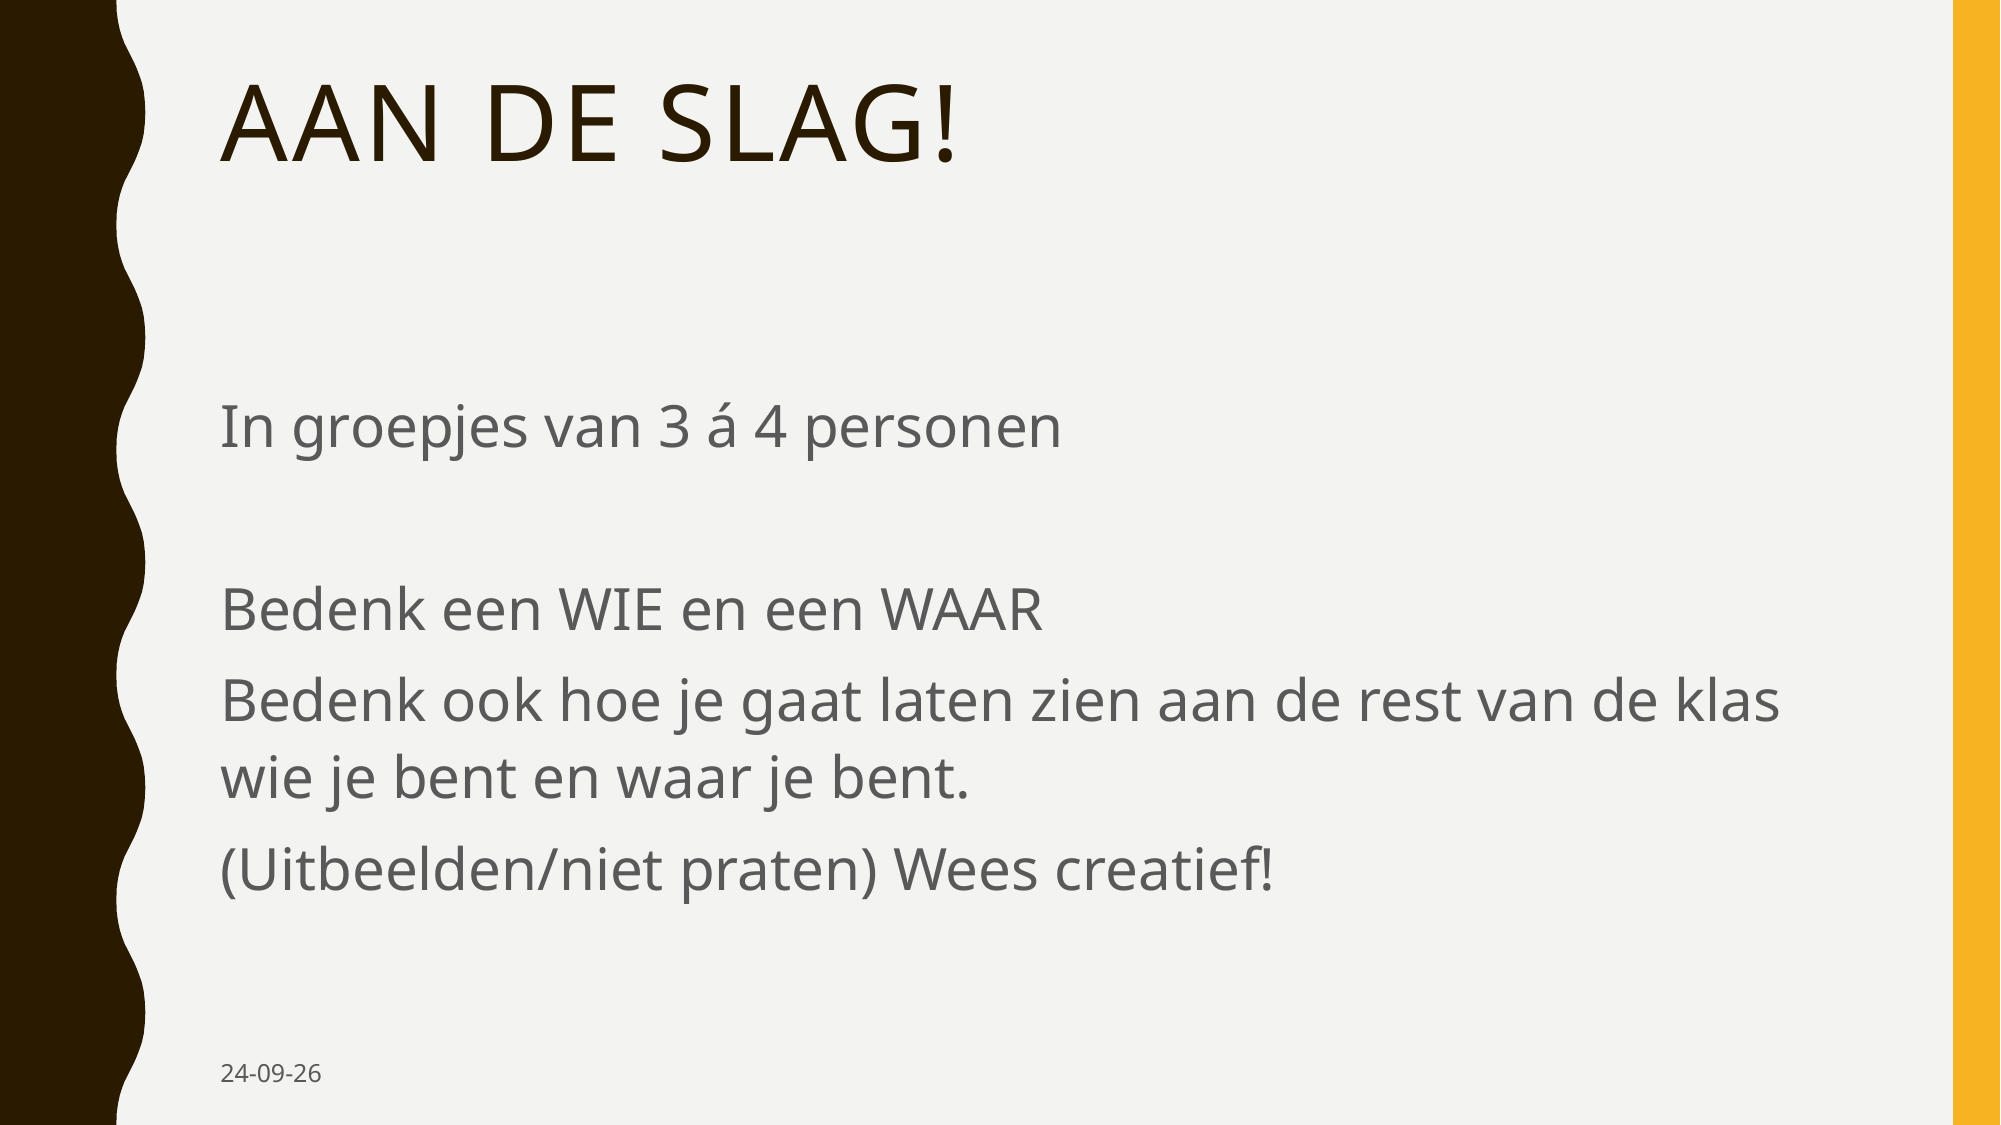

# Aan de slag!
In groepjes van 3 á 4 personen
Bedenk een WIE en een WAAR
Bedenk ook hoe je gaat laten zien aan de rest van de klas wie je bent en waar je bent.
(Uitbeelden/niet praten) Wees creatief!